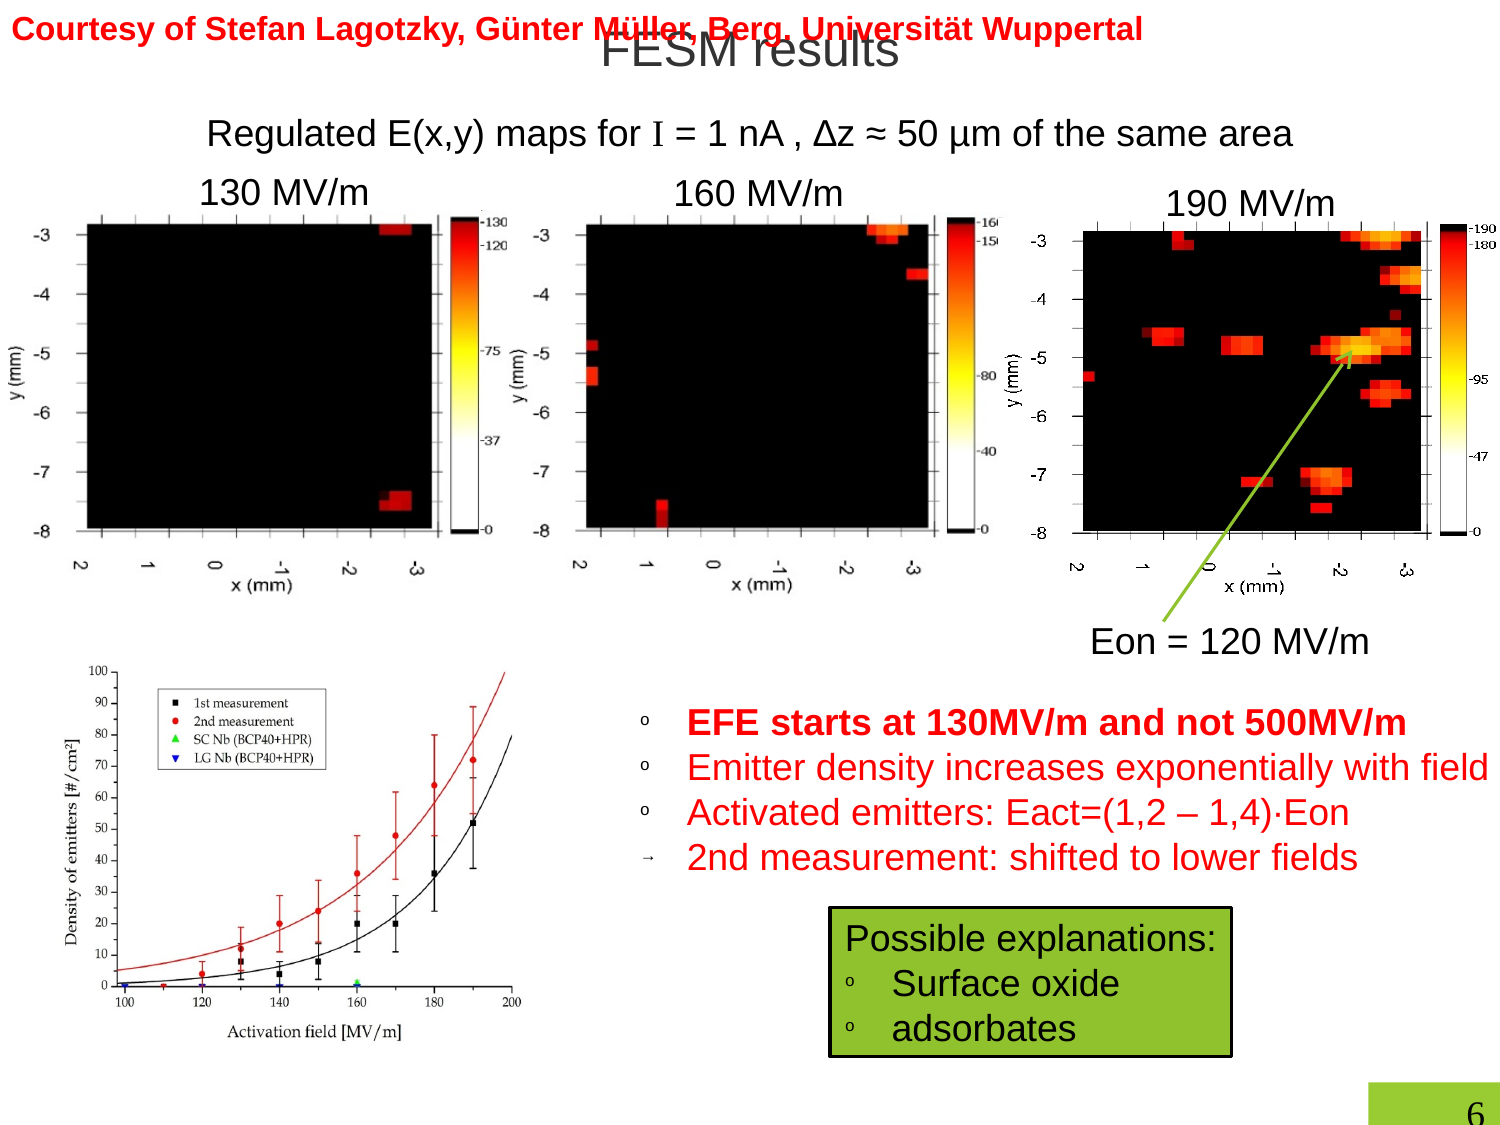

Courtesy of Stefan Lagotzky, Günter Müller, Berg. Universität Wuppertal
FESM results
Regulated E(x,y) maps for I = 1 nA , ∆z ≈ 50 µm of the same area
130 MV/m
160 MV/m
190 MV/m
Eon = 120 MV/m
EFE starts at 130MV/m and not 500MV/m
Emitter density increases exponentially with field
Activated emitters: Eact=(1,2 – 1,4)∙Eon
2nd measurement: shifted to lower fields
Possible explanations:
Surface oxide
adsorbates